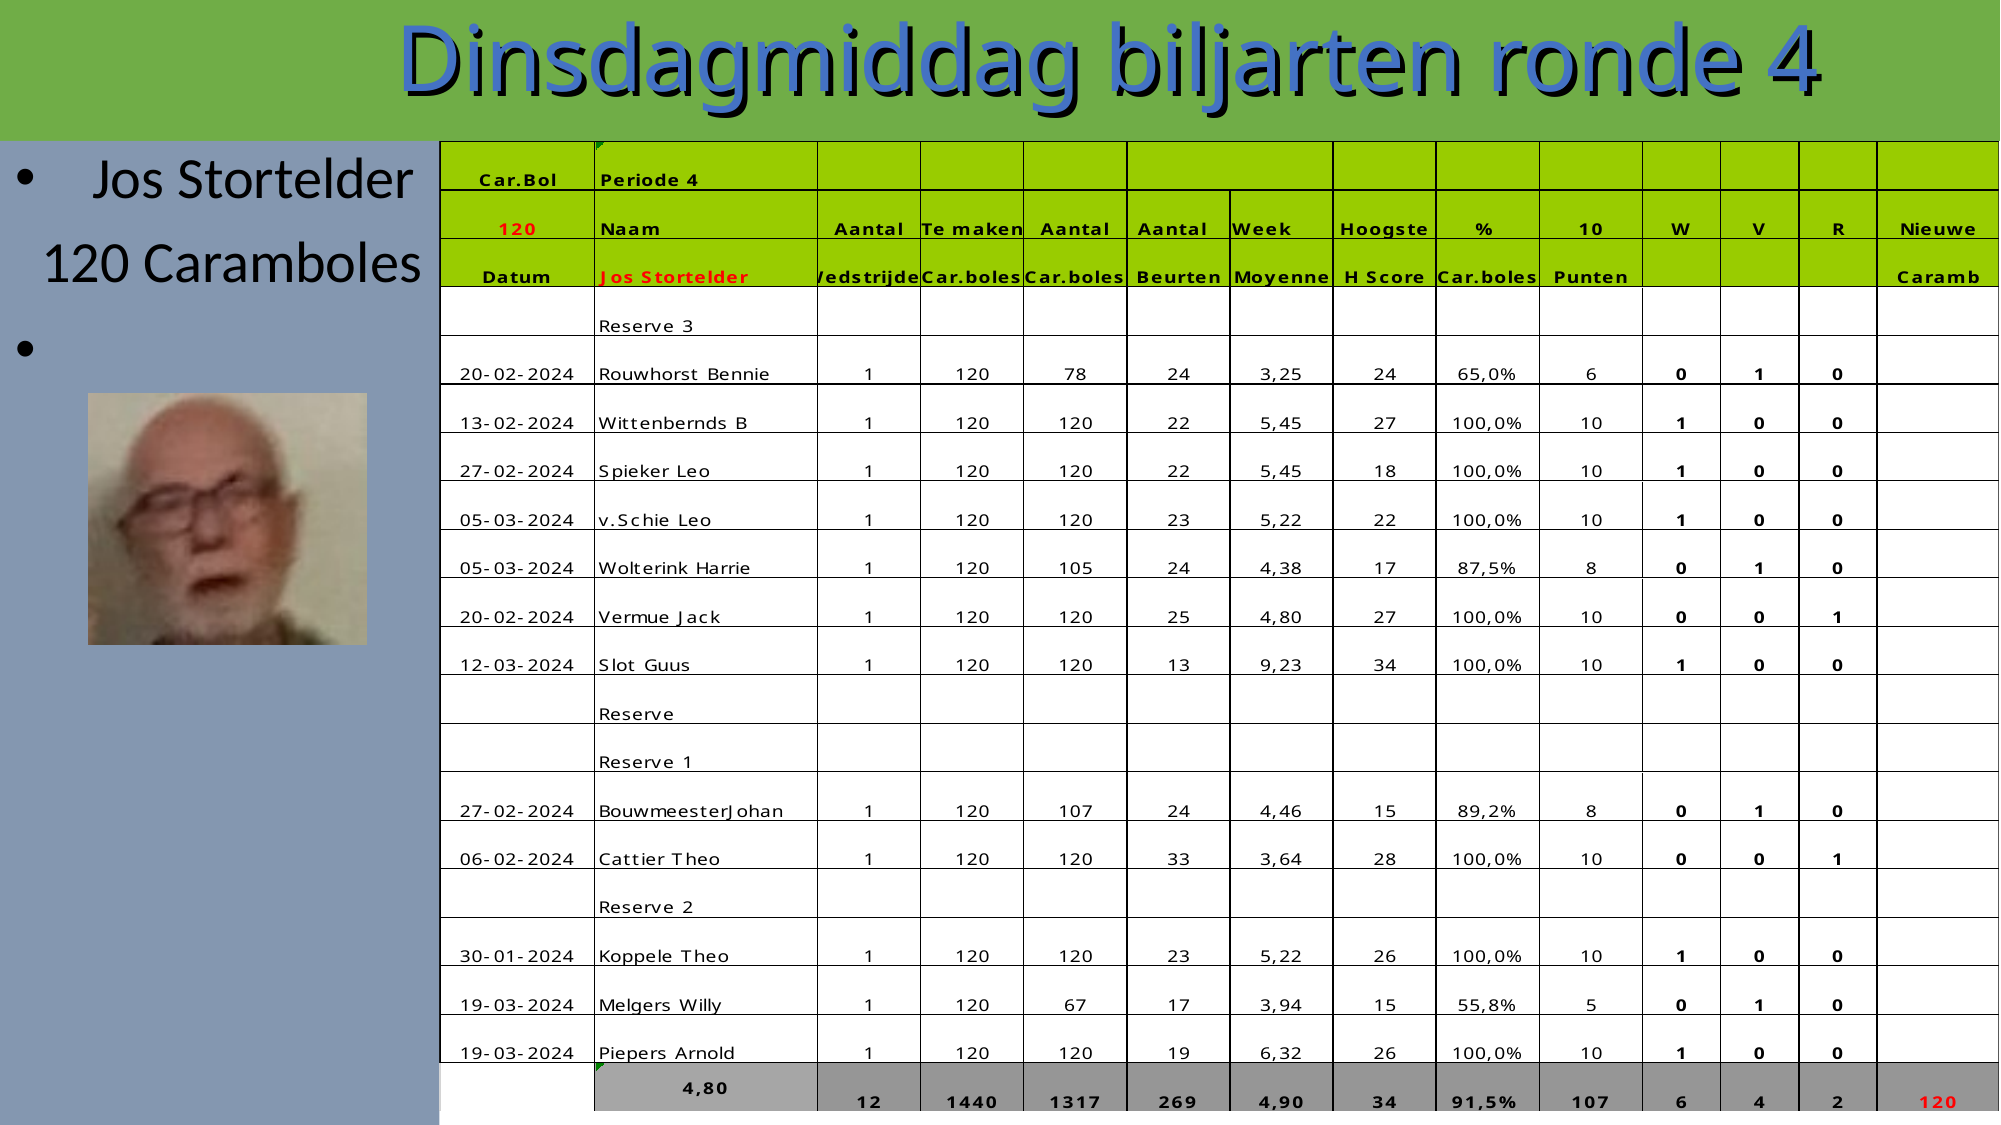

# Dinsdagmiddag biljarten ronde 4
 Jos Stortelder
 120 Caramboles